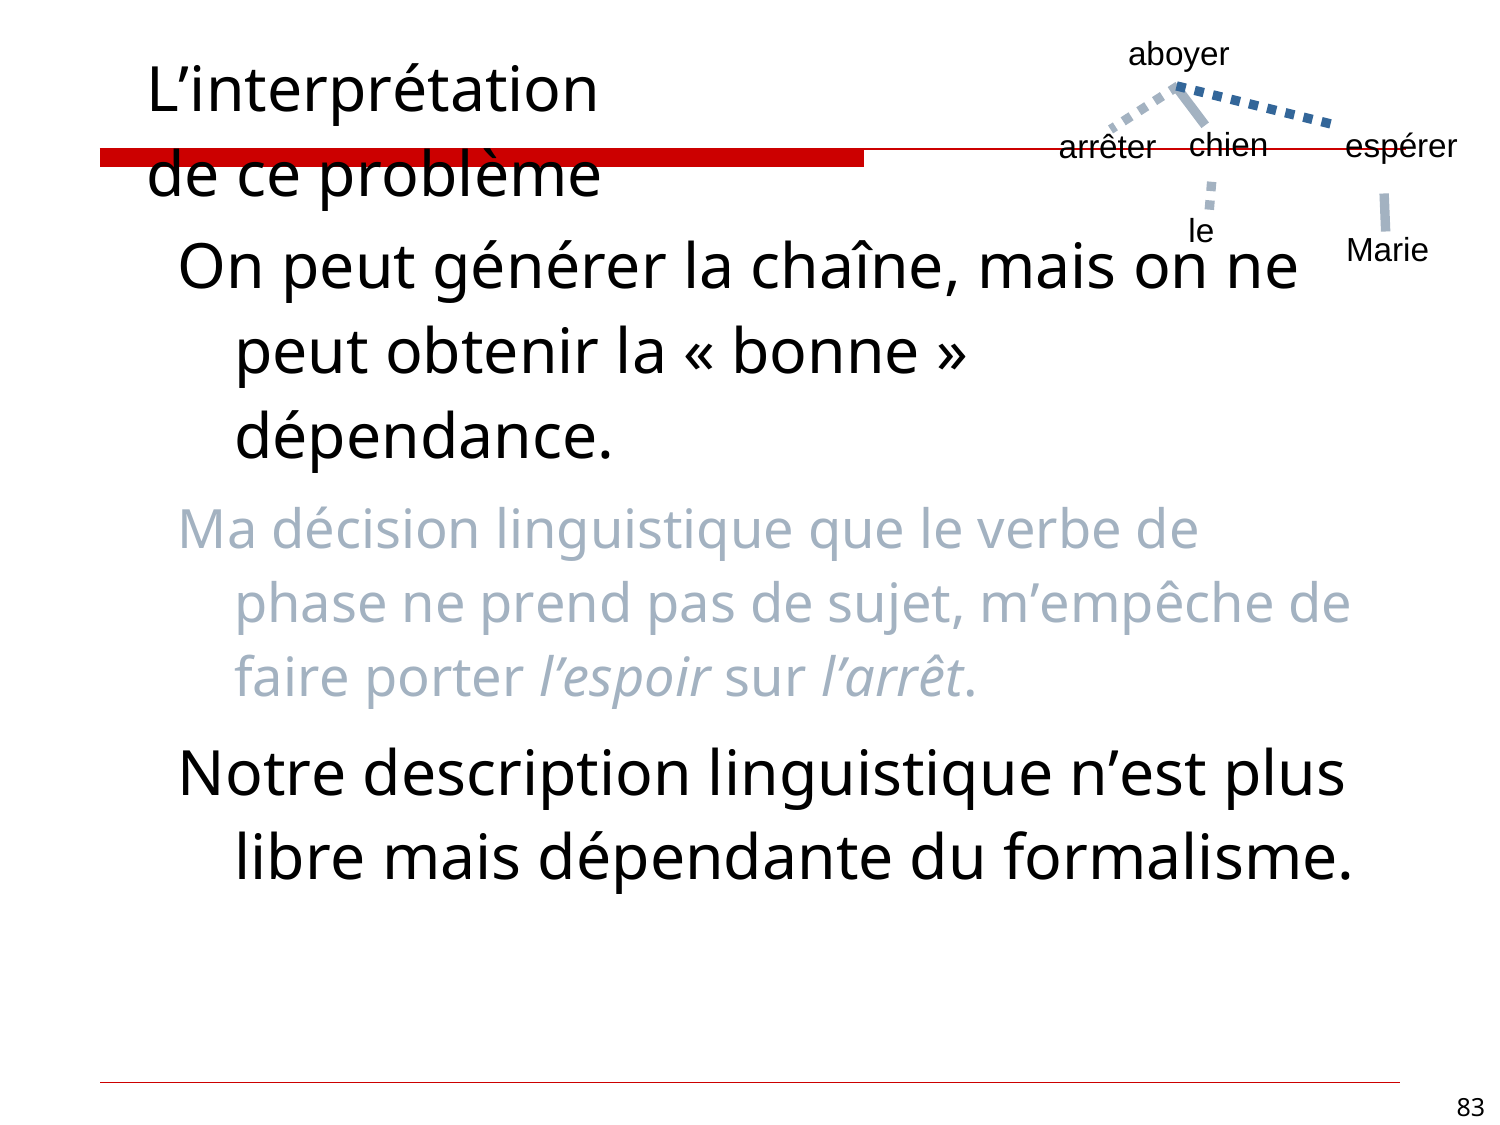

aboyer
# L’interprétation de ce problème
chien
espérer
arrêter
le
On peut générer la chaîne, mais on ne peut obtenir la « bonne » dépendance.
Ma décision linguistique que le verbe de phase ne prend pas de sujet, m’empêche de faire porter l’espoir sur l’arrêt.
Notre description linguistique n’est plus libre mais dépendante du formalisme.
Marie
83